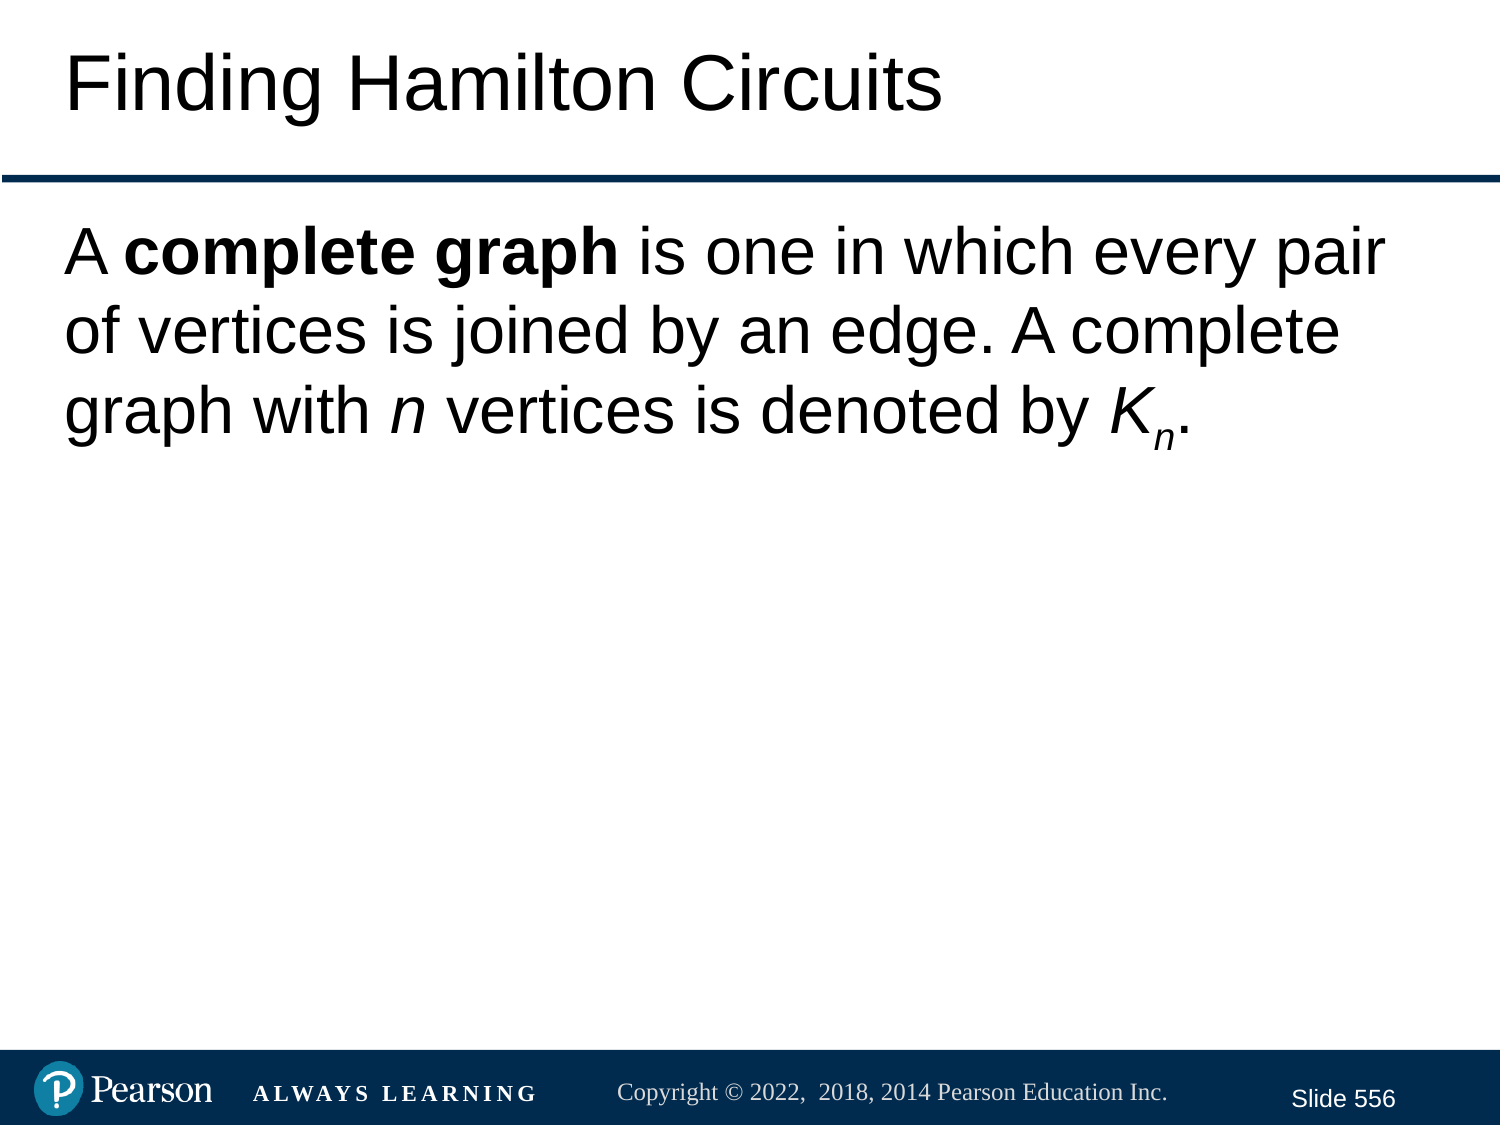

Finding Hamilton Circuits
# A complete graph is one in which every pair of vertices is joined by an edge. A complete graph with n vertices is denoted by Kn.